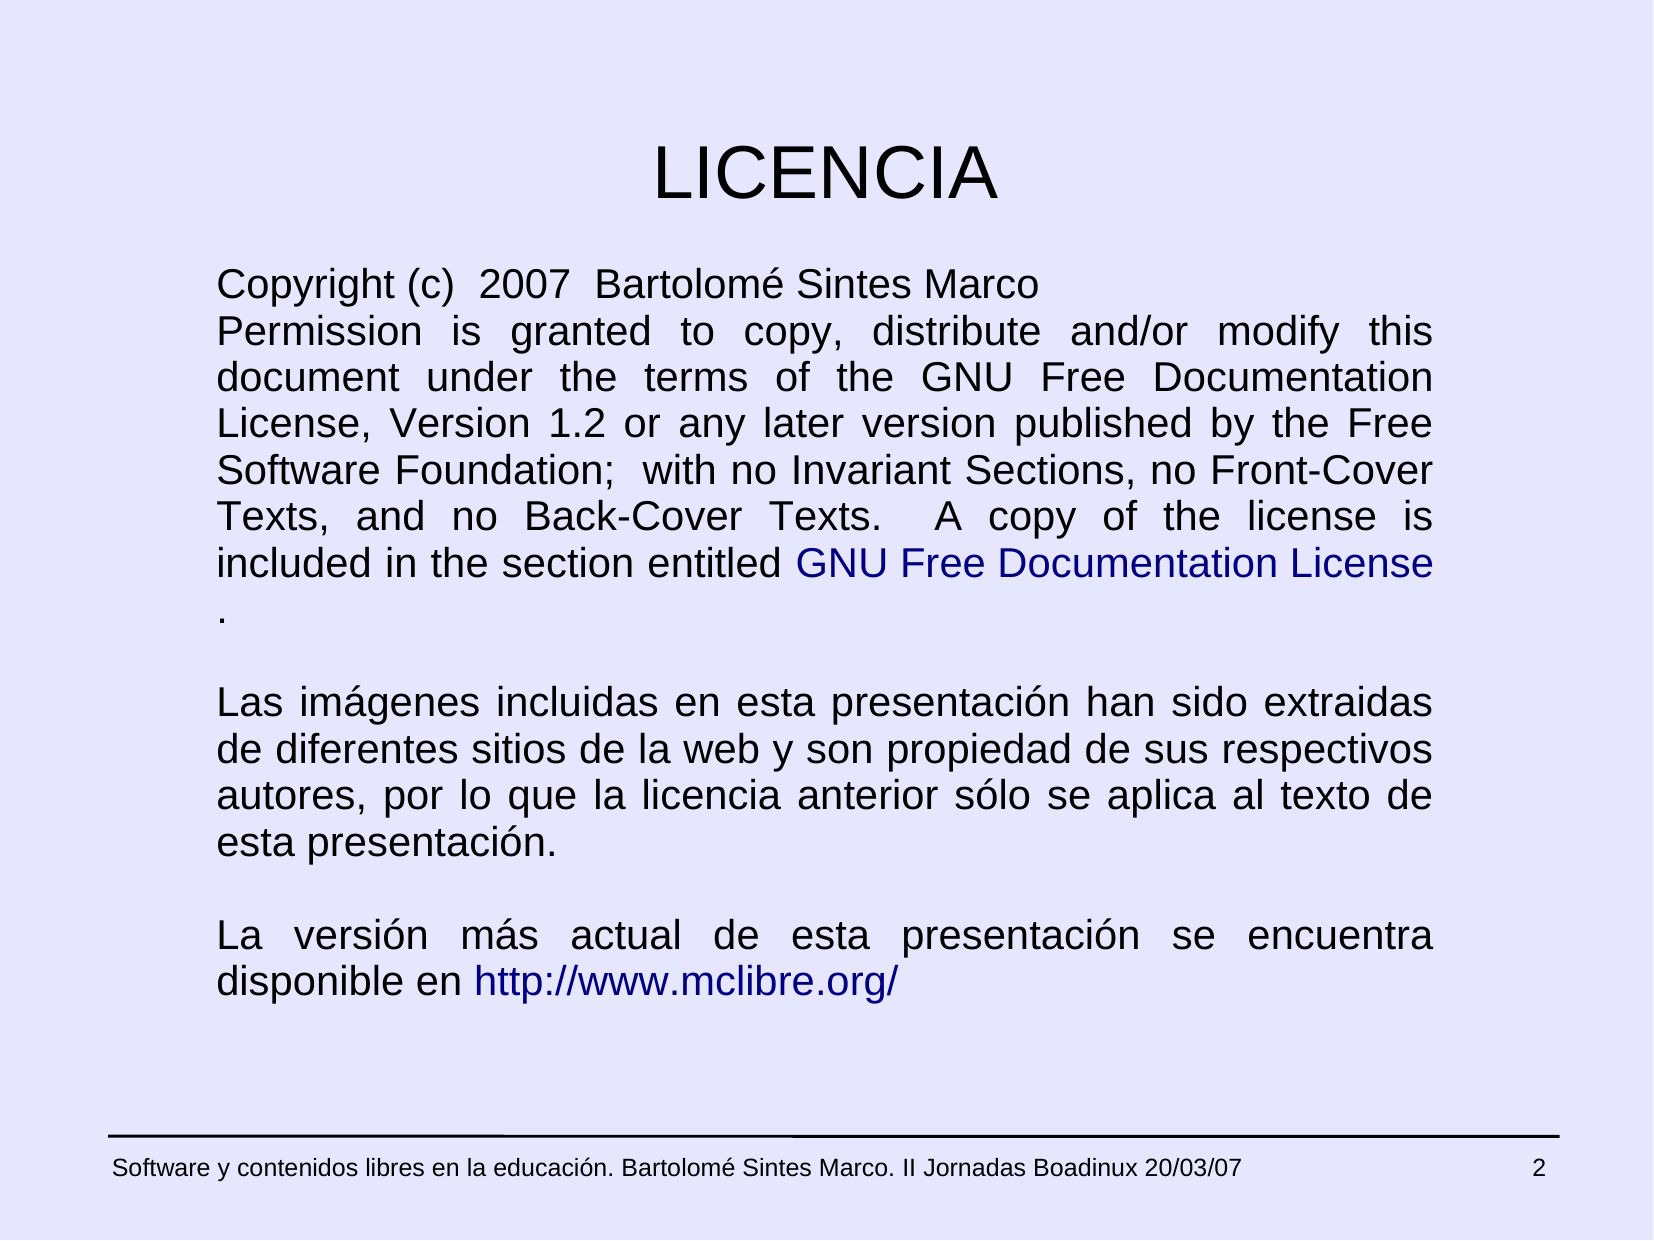

LICENCIA
Copyright (c) 2007 Bartolomé Sintes Marco
Permission is granted to copy, distribute and/or modify this document under the terms of the GNU Free Documentation License, Version 1.2 or any later version published by the Free Software Foundation; with no Invariant Sections, no Front-Cover Texts, and no Back-Cover Texts. A copy of the license is included in the section entitled GNU Free Documentation License.
Las imágenes incluidas en esta presentación han sido extraidas de diferentes sitios de la web y son propiedad de sus respectivos autores, por lo que la licencia anterior sólo se aplica al texto de esta presentación.
La versión más actual de esta presentación se encuentra disponible en http://www.mclibre.org/